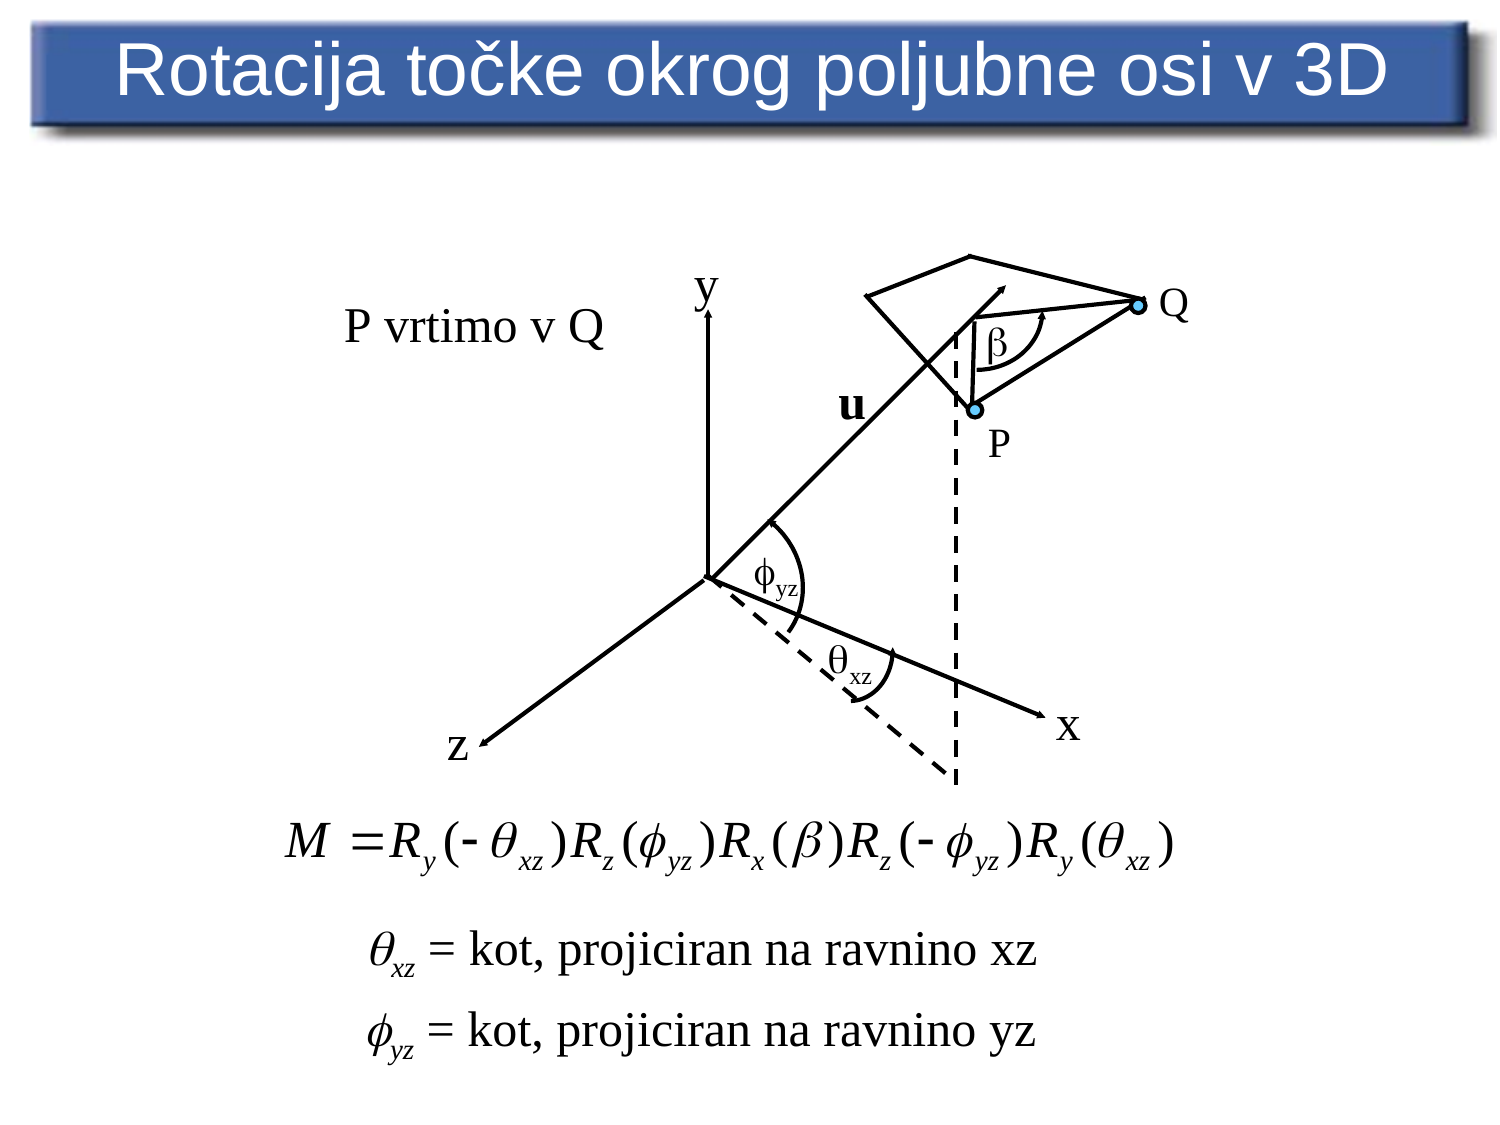

# Rotacija točke okrog poljubne osi v 3D
y
Q

P
x
z
P vrtimo v Q
u
yz
xz
xz = kot, projiciran na ravnino xz
yz = kot, projiciran na ravnino yz